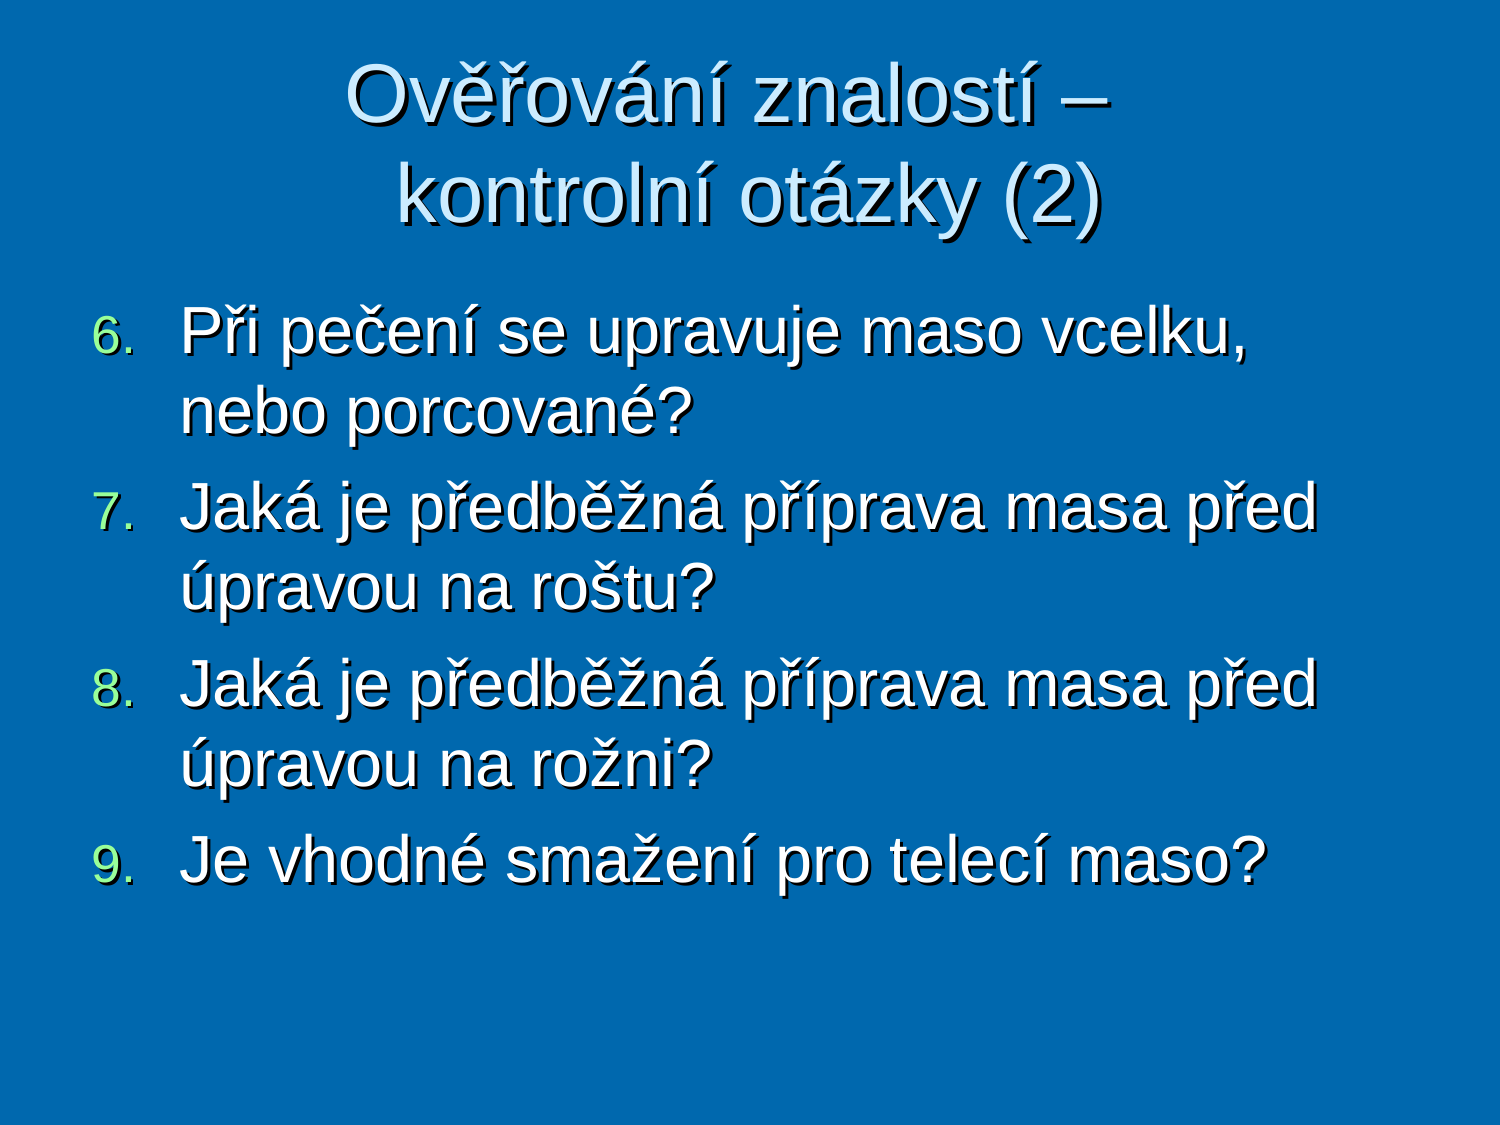

# Ověřování znalostí – kontrolní otázky (2)
Při pečení se upravuje maso vcelku, nebo porcované?
Jaká je předběžná příprava masa před úpravou na roštu?
Jaká je předběžná příprava masa před úpravou na rožni?
Je vhodné smažení pro telecí maso?